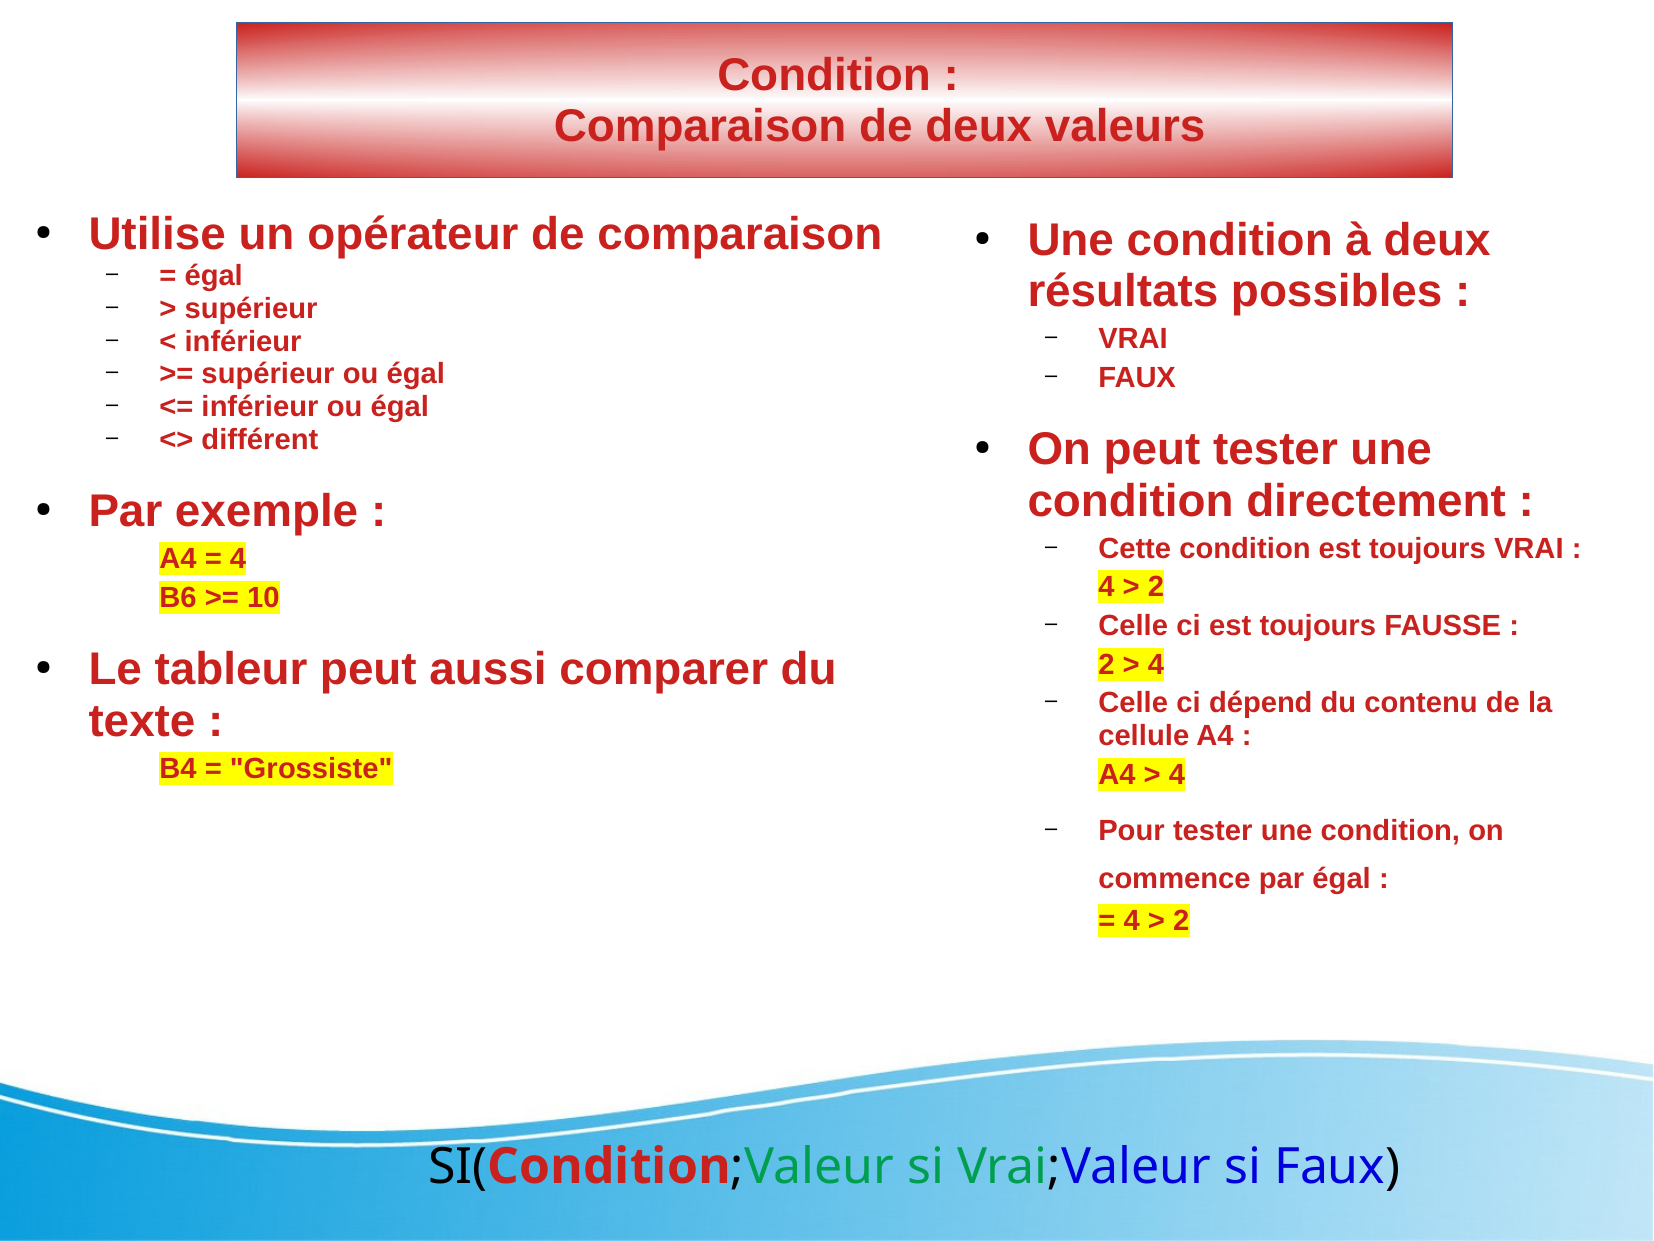

Valeur si Faux
Condition :
Comparaison de deux valeurs
# Utilise un opérateur de comparaison
= égal
> supérieur
< inférieur
>= supérieur ou égal
<= inférieur ou égal
<> différent
Par exemple :
A4 = 4
B6 >= 10
Le tableur peut aussi comparer du texte :
B4 = "Grossiste"
Une condition à deux résultats possibles :
VRAI
FAUX
On peut tester une condition directement :
Cette condition est toujours VRAI :
4 > 2
Celle ci est toujours FAUSSE :
2 > 4
Celle ci dépend du contenu de la cellule A4 :
A4 > 4
Pour tester une condition, on commence par égal :
= 4 > 2
SI(Condition;Valeur si Vrai;Valeur si Faux)